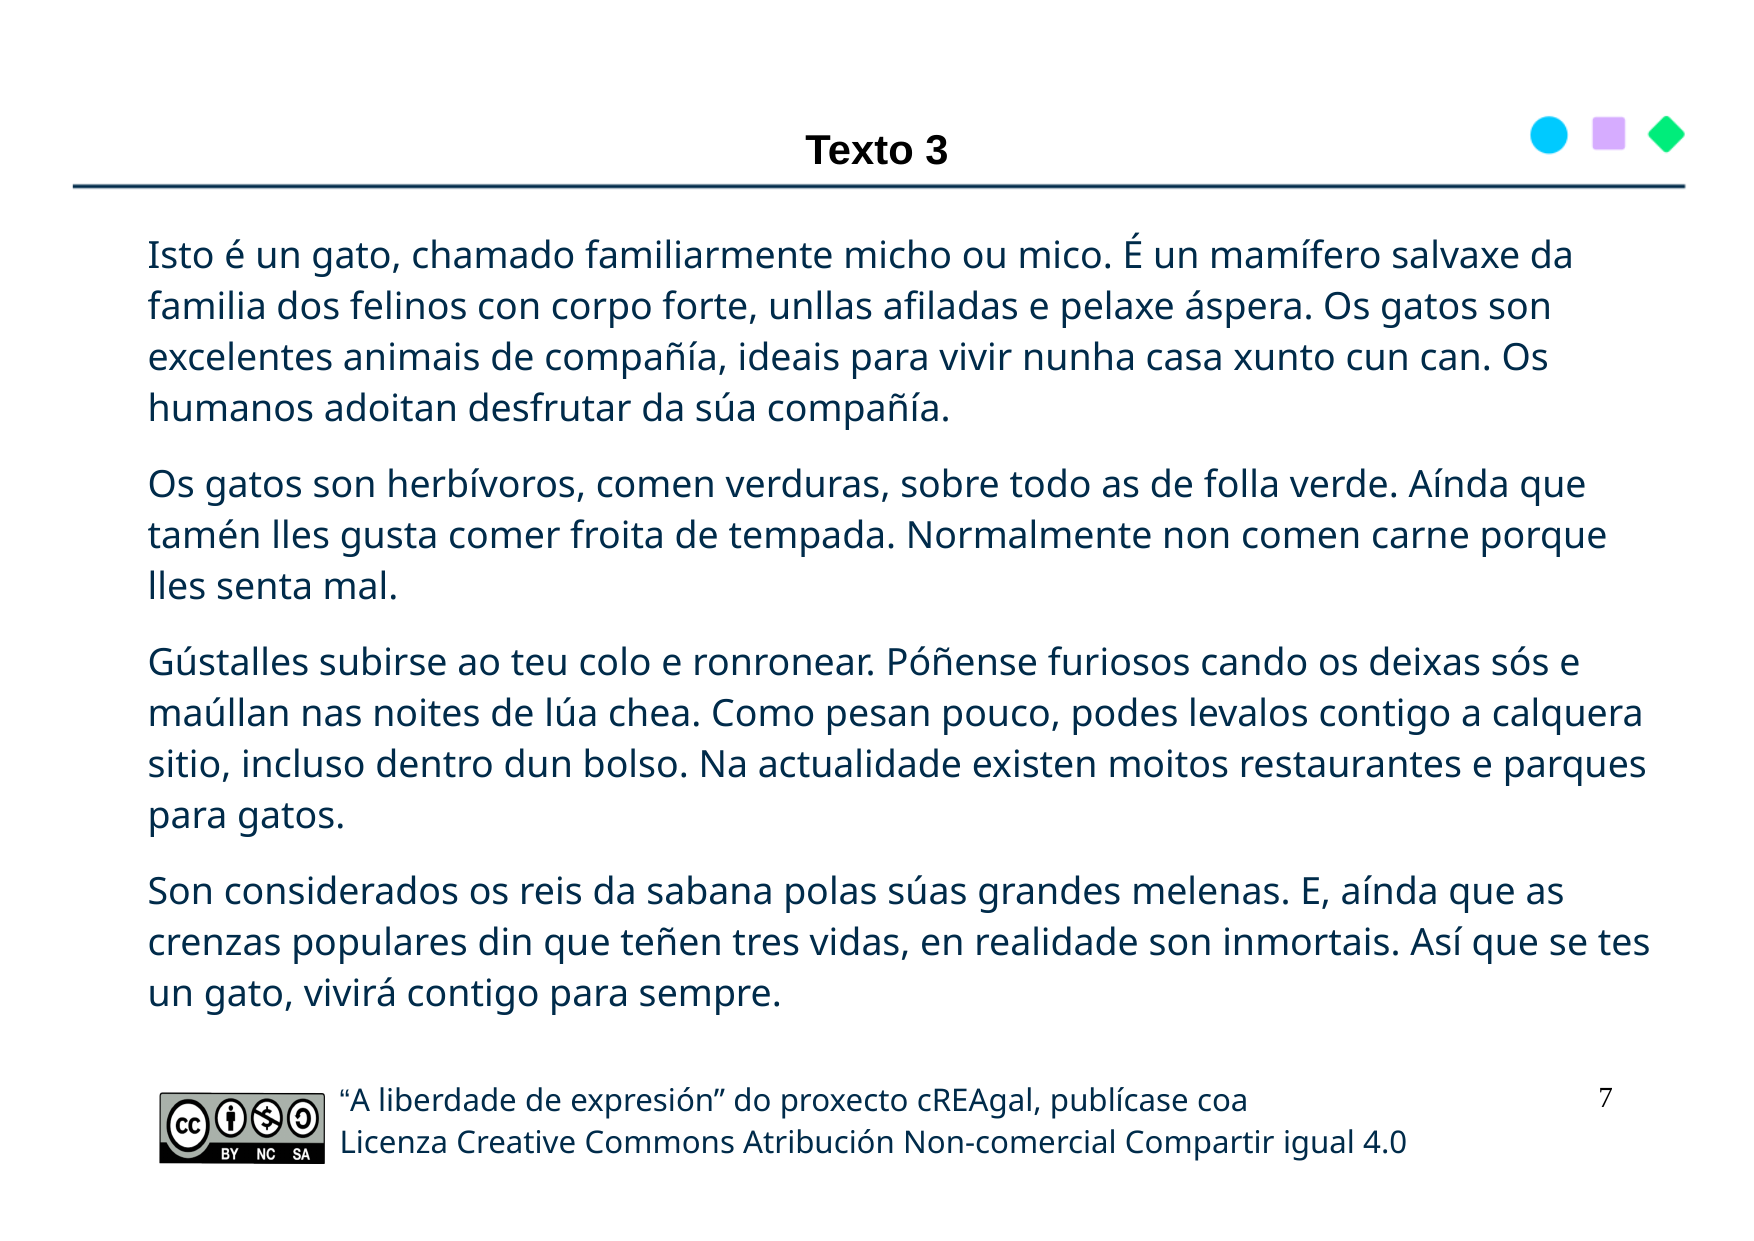

Texto 3
Isto é un gato, chamado familiarmente micho ou mico. É un mamífero salvaxe da familia dos felinos con corpo forte, unllas afiladas e pelaxe áspera. Os gatos son excelentes animais de compañía, ideais para vivir nunha casa xunto cun can. Os humanos adoitan desfrutar da súa compañía.
Os gatos son herbívoros, comen verduras, sobre todo as de folla verde. Aínda que tamén lles gusta comer froita de tempada. Normalmente non comen carne porque lles senta mal.
Gústalles subirse ao teu colo e ronronear. Póñense furiosos cando os deixas sós e maúllan nas noites de lúa chea. Como pesan pouco, podes levalos contigo a calquera sitio, incluso dentro dun bolso. Na actualidade existen moitos restaurantes e parques para gatos.
Son considerados os reis da sabana polas súas grandes melenas. E, aínda que as crenzas populares din que teñen tres vidas, en realidade son inmortais. Así que se tes un gato, vivirá contigo para sempre.
“A liberdade de expresión” do proxecto cREAgal, publícase coa
Licenza Creative Commons Atribución Non-comercial Compartir igual 4.0
7